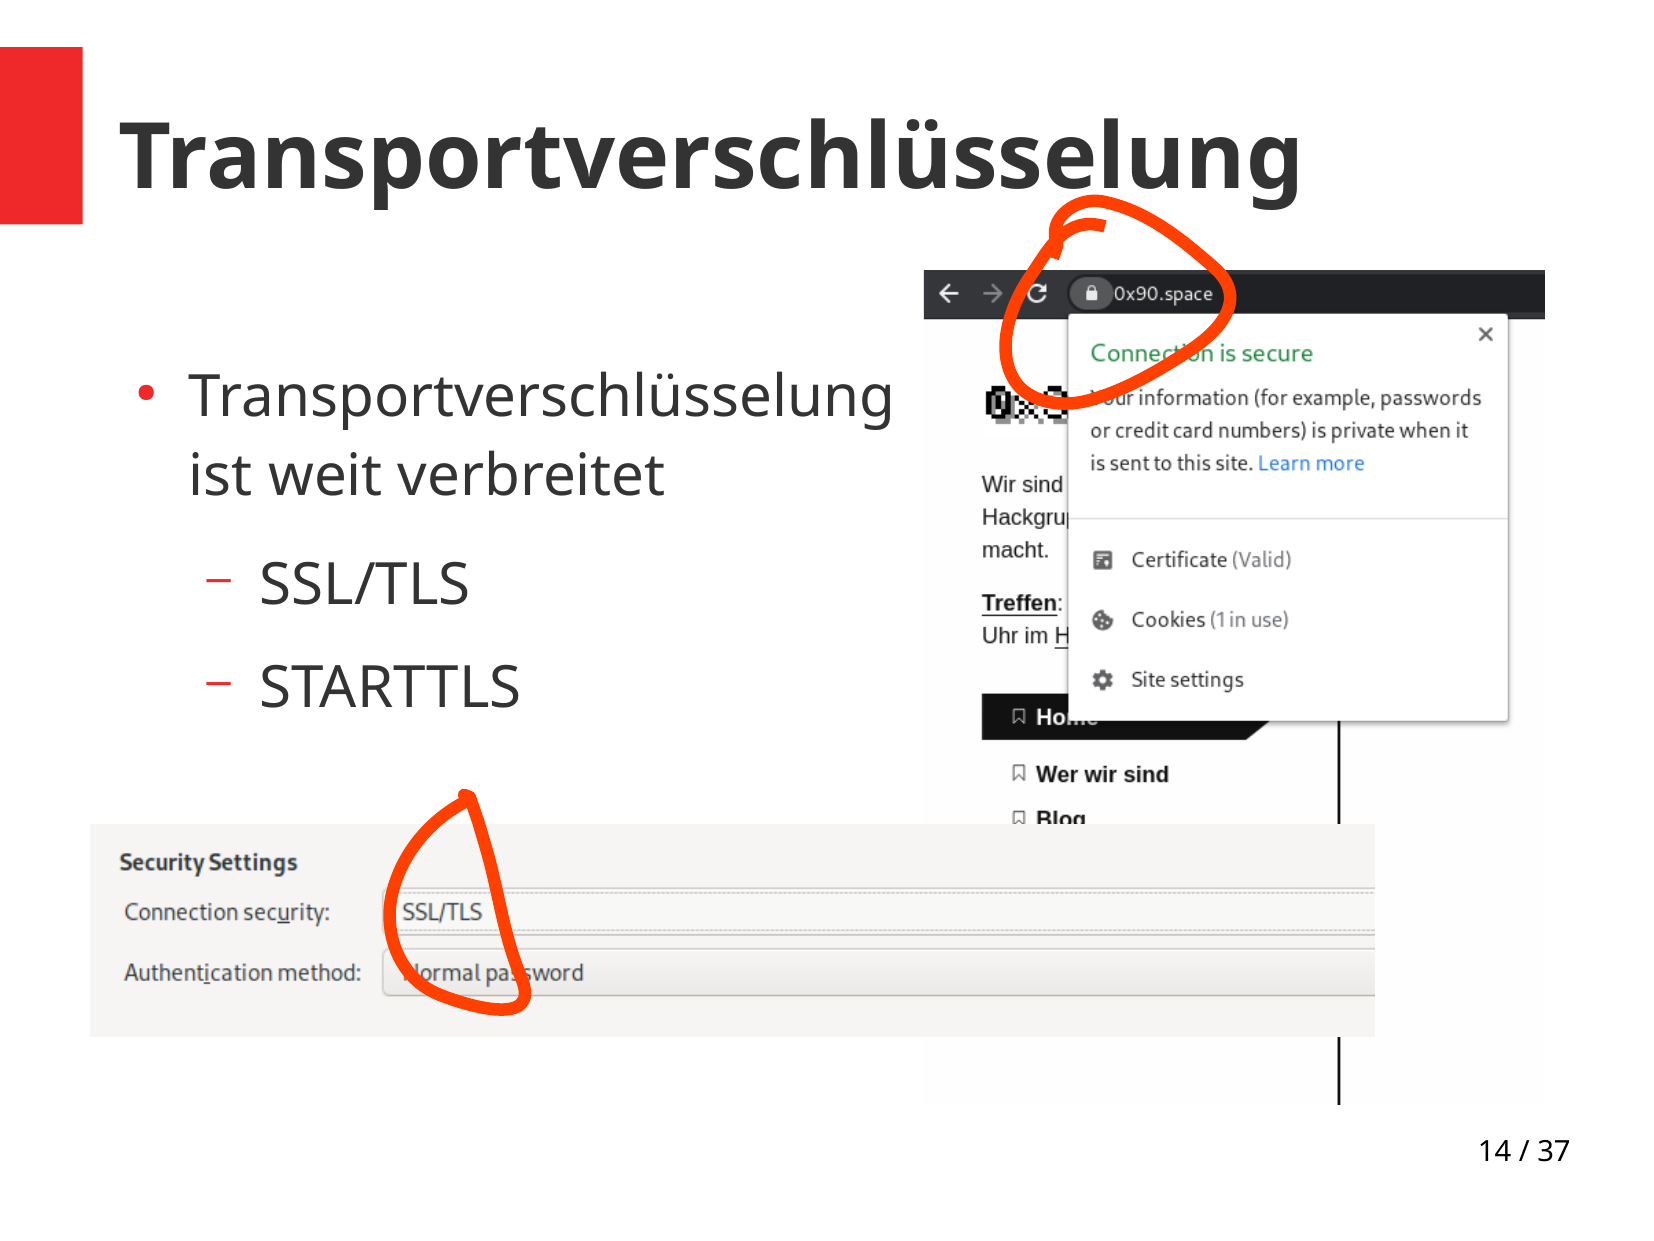

# Transportverschlüsselung
Transportverschlüsselung ist weit verbreitet
SSL/TLS
STARTTLS
14